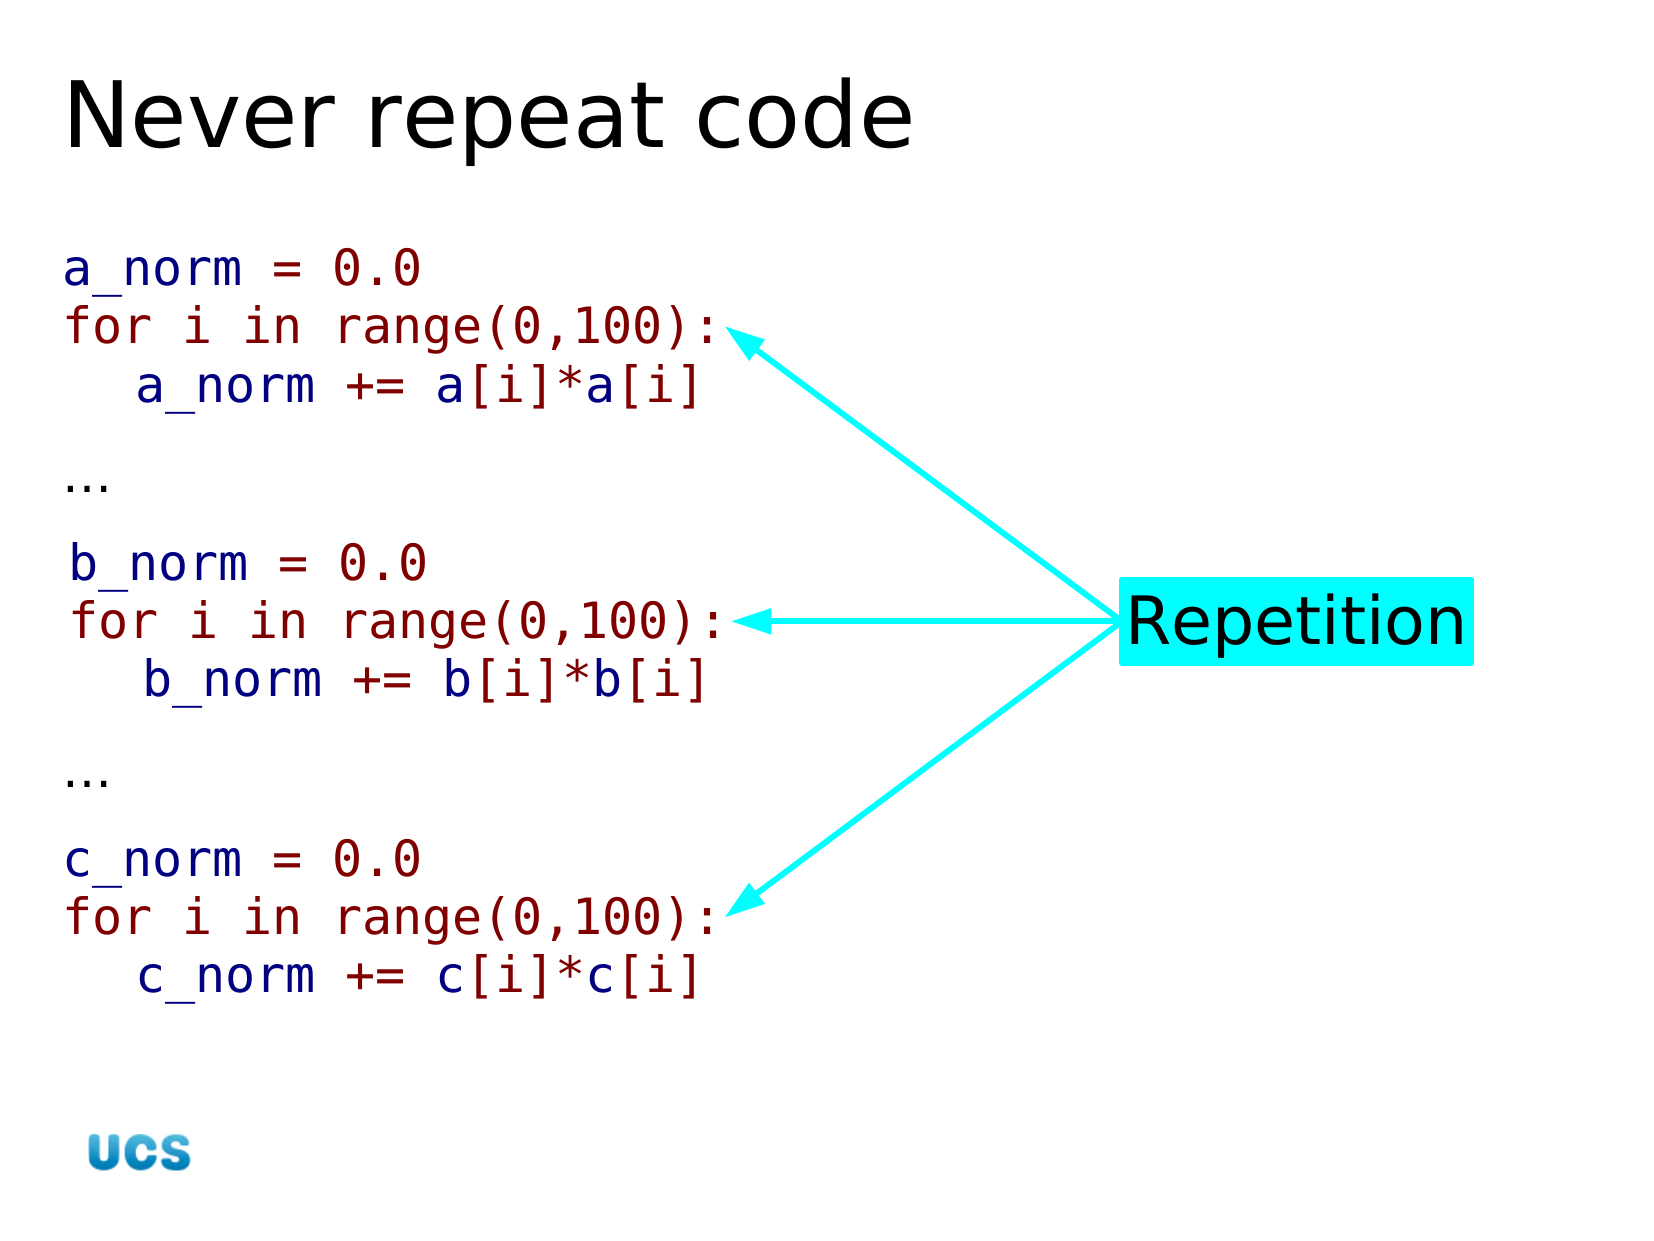

Never repeat code
a_norm = 0.0
for i in range(0,100):
	a_norm += a[i]*a[i]
…
b_norm = 0.0
for i in range(0,100):
	b_norm += b[i]*b[i]
Repetition
…
c_norm = 0.0
for i in range(0,100):
	c_norm += c[i]*c[i]